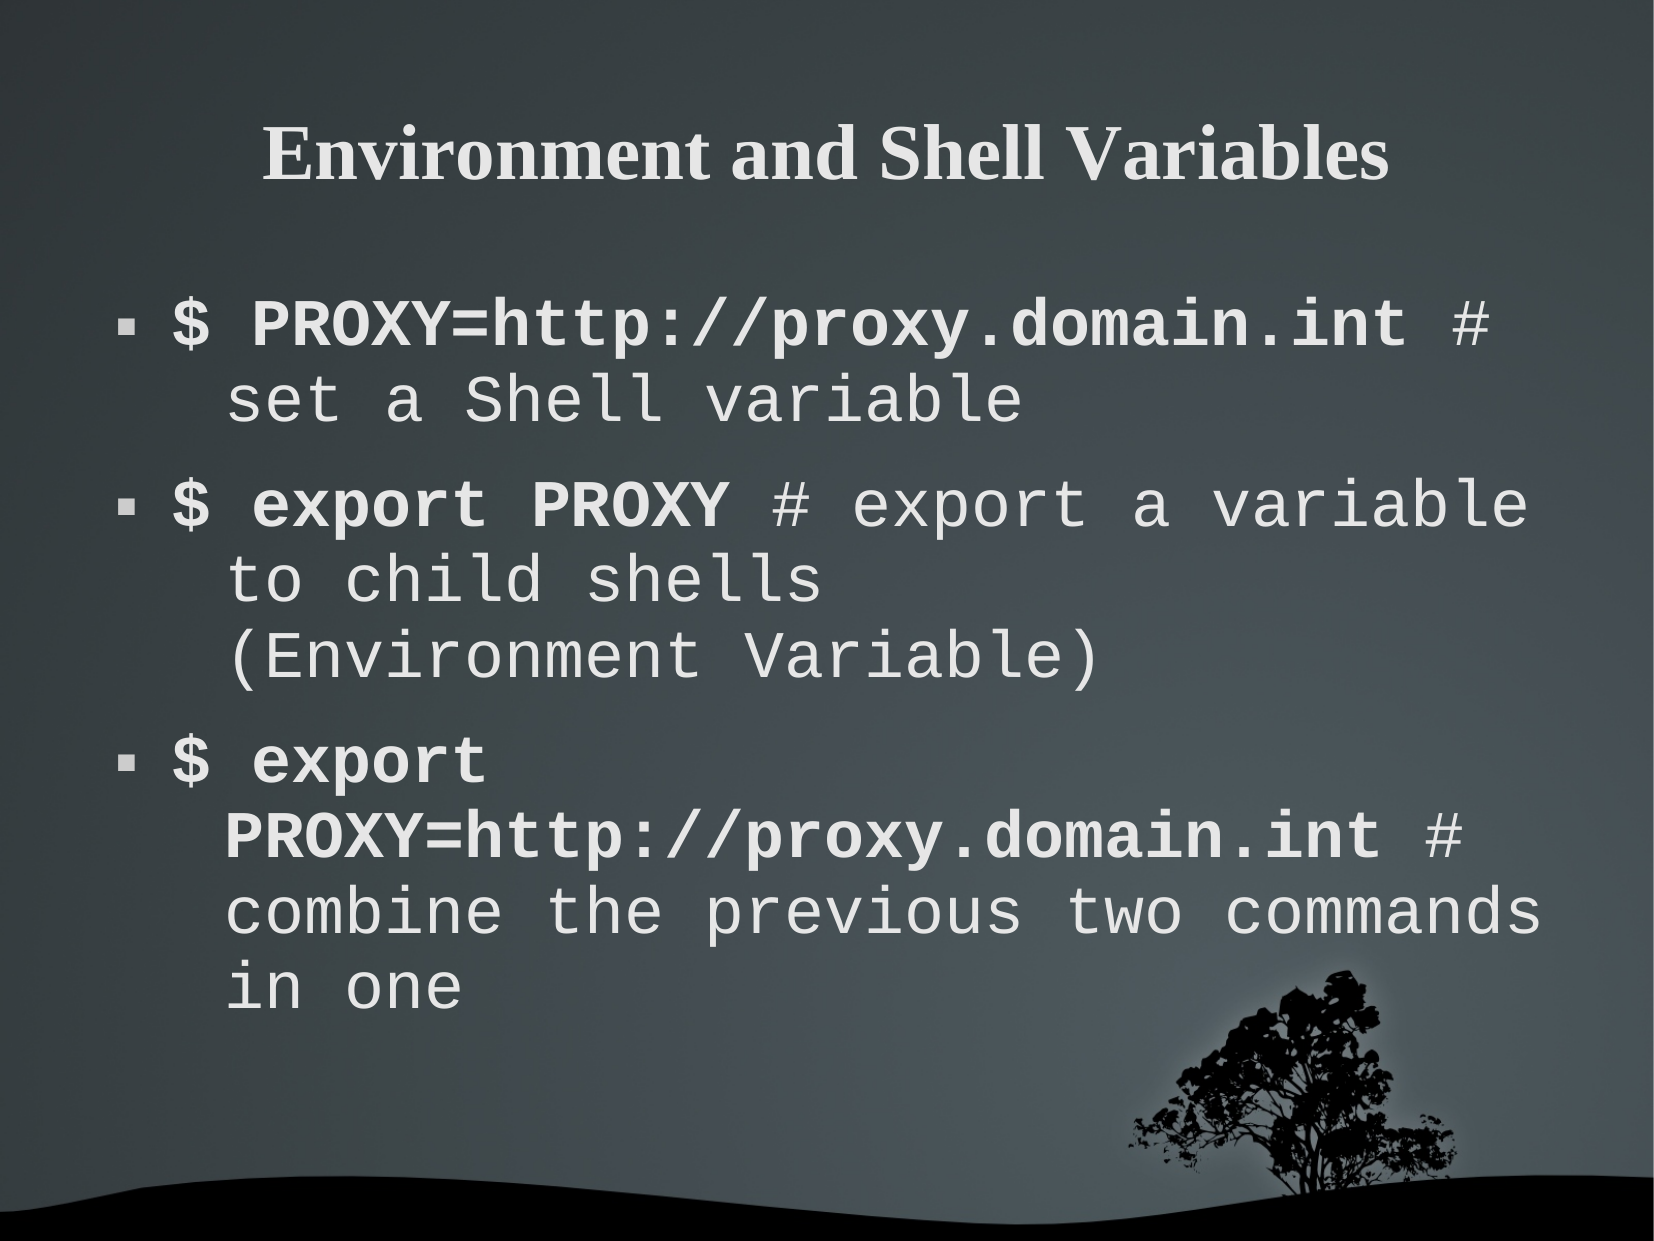

# Environment and Shell Variables
$ PROXY=http://proxy.domain.int # set a Shell variable
$ export PROXY # export a variable to child shells
(Environment Variable)
$ export PROXY=http://proxy.domain.int # combine the previous two commands in one